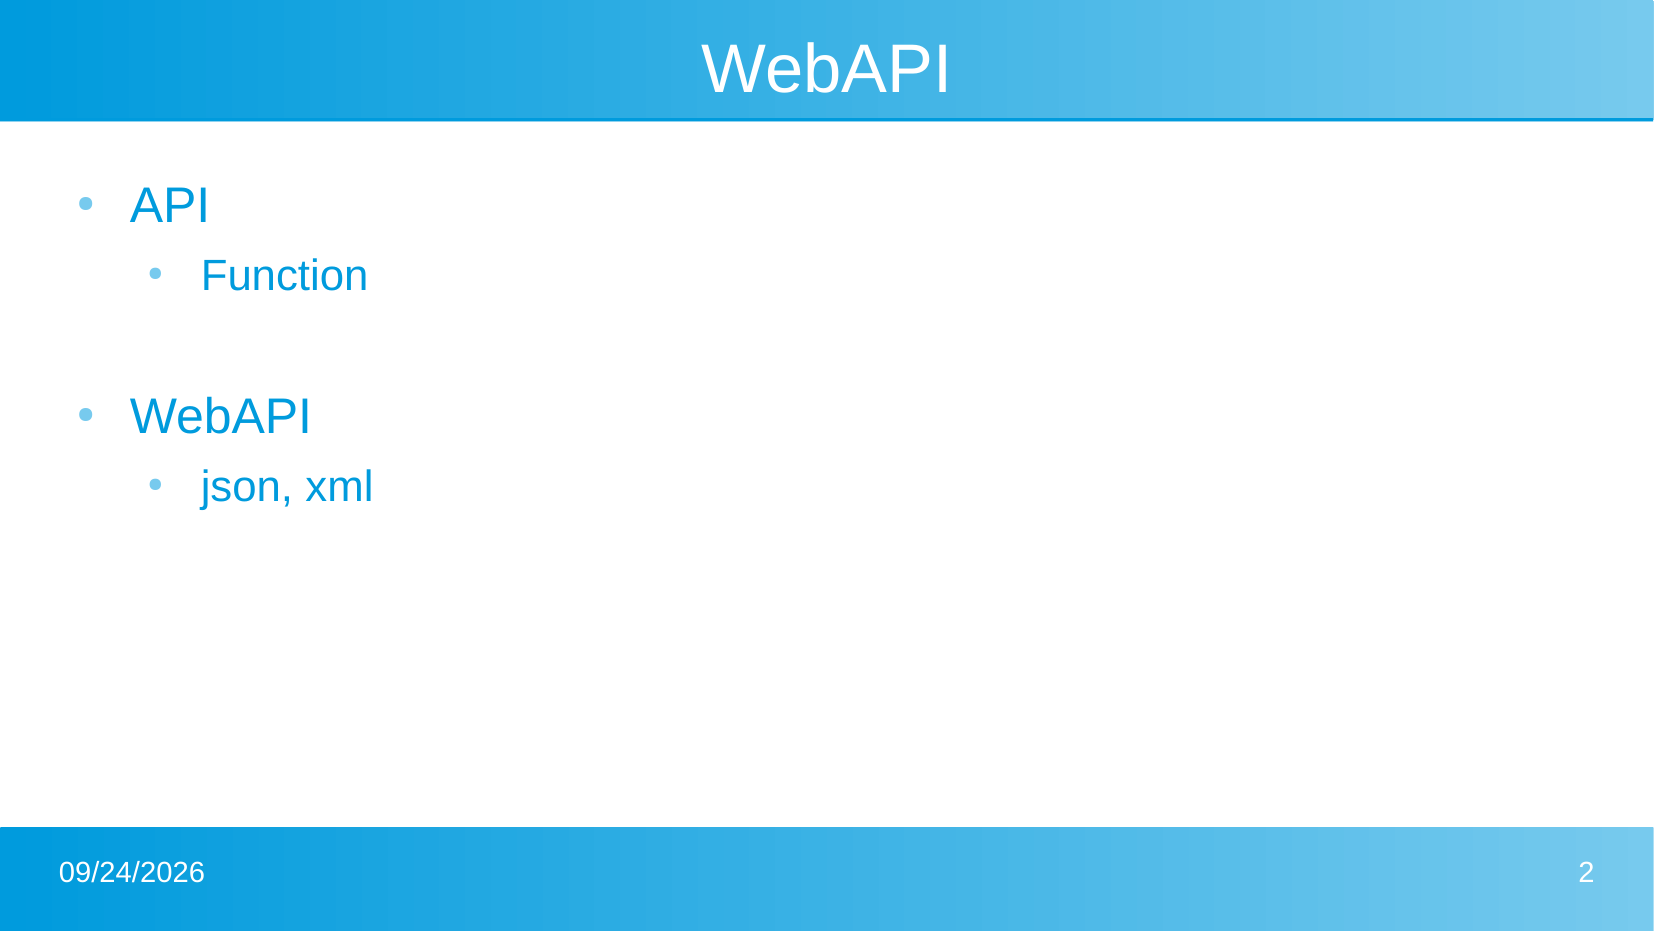

# WebAPI
API
Function
WebAPI
json, xml
2